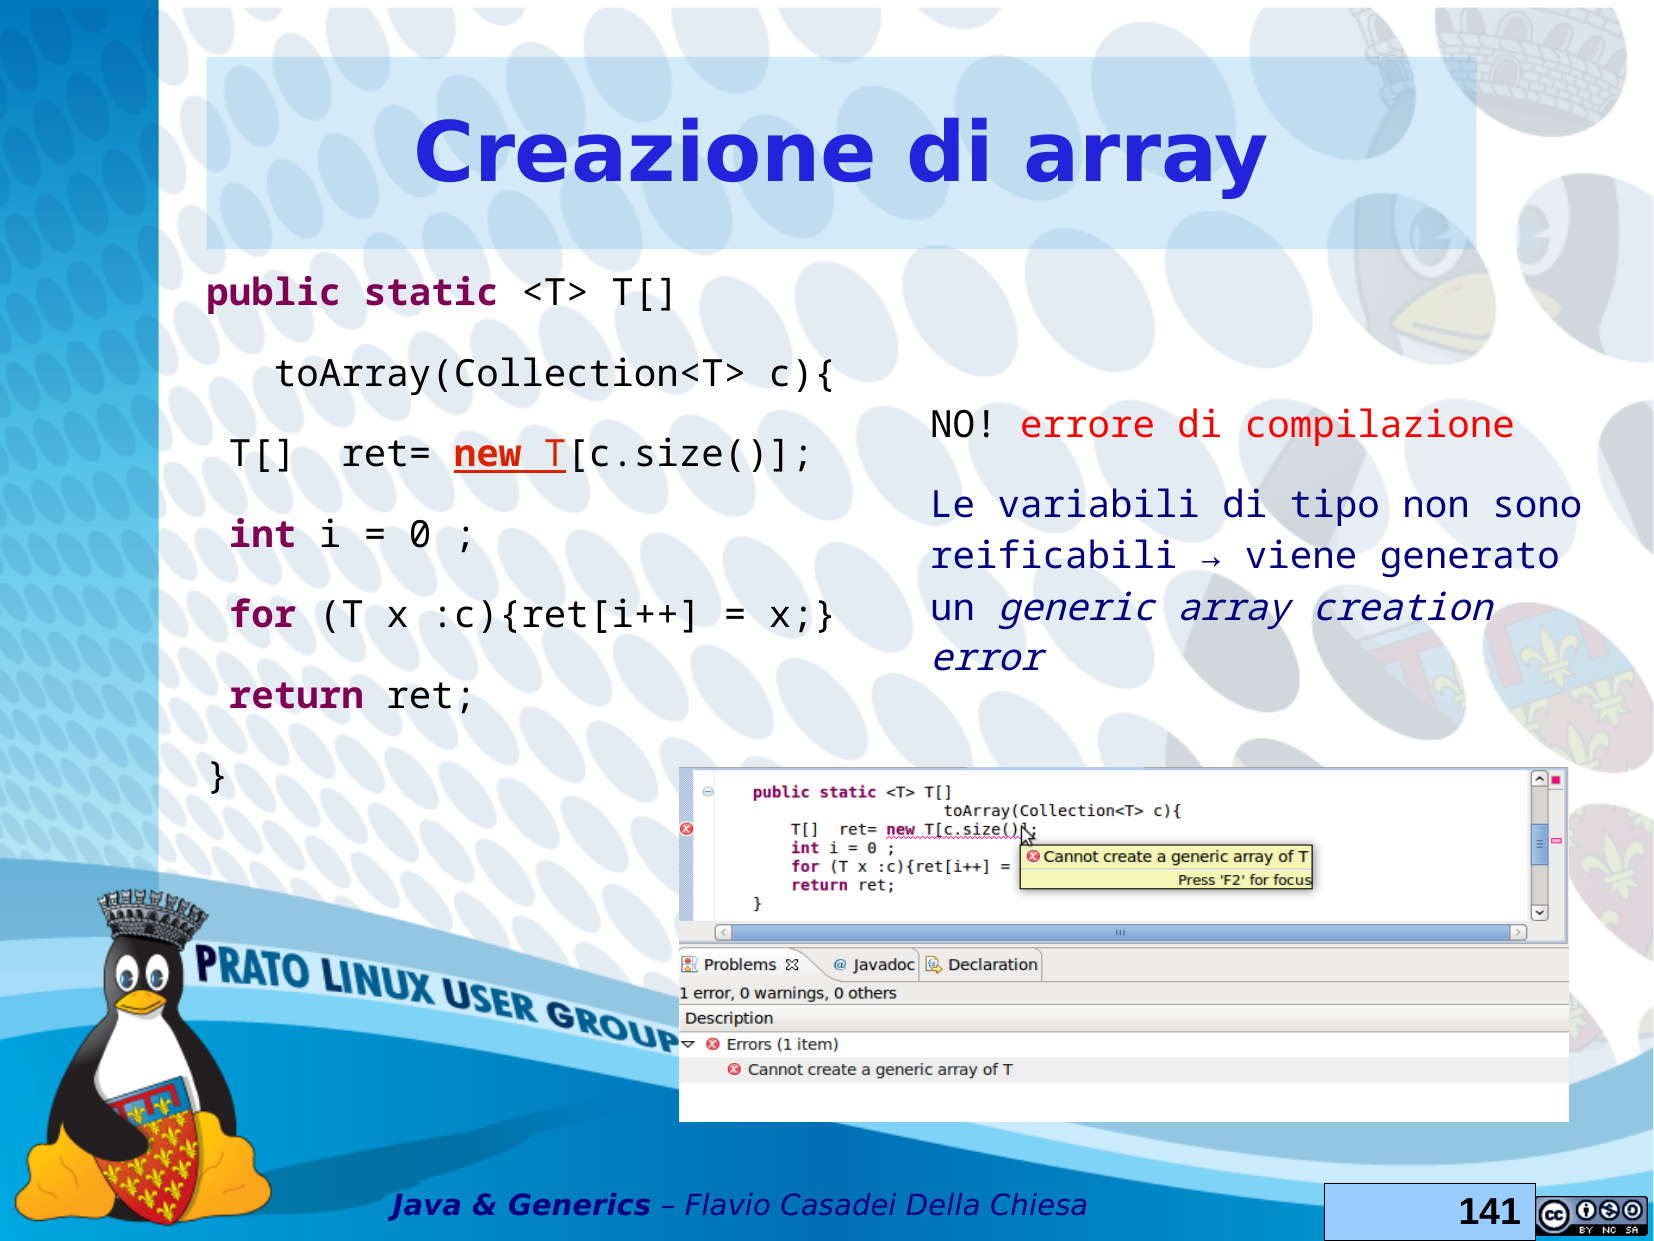

# Creazione di array
NO! errore di compilazione
Le variabili di tipo non sono reificabili → viene generato un generic array creation error
public static <T> T[]
 toArray(Collection<T> c){
 T[] ret= new T[c.size()];
 int i = 0 ;
 for (T x :c){ret[i++] = x;}
 return ret;
}